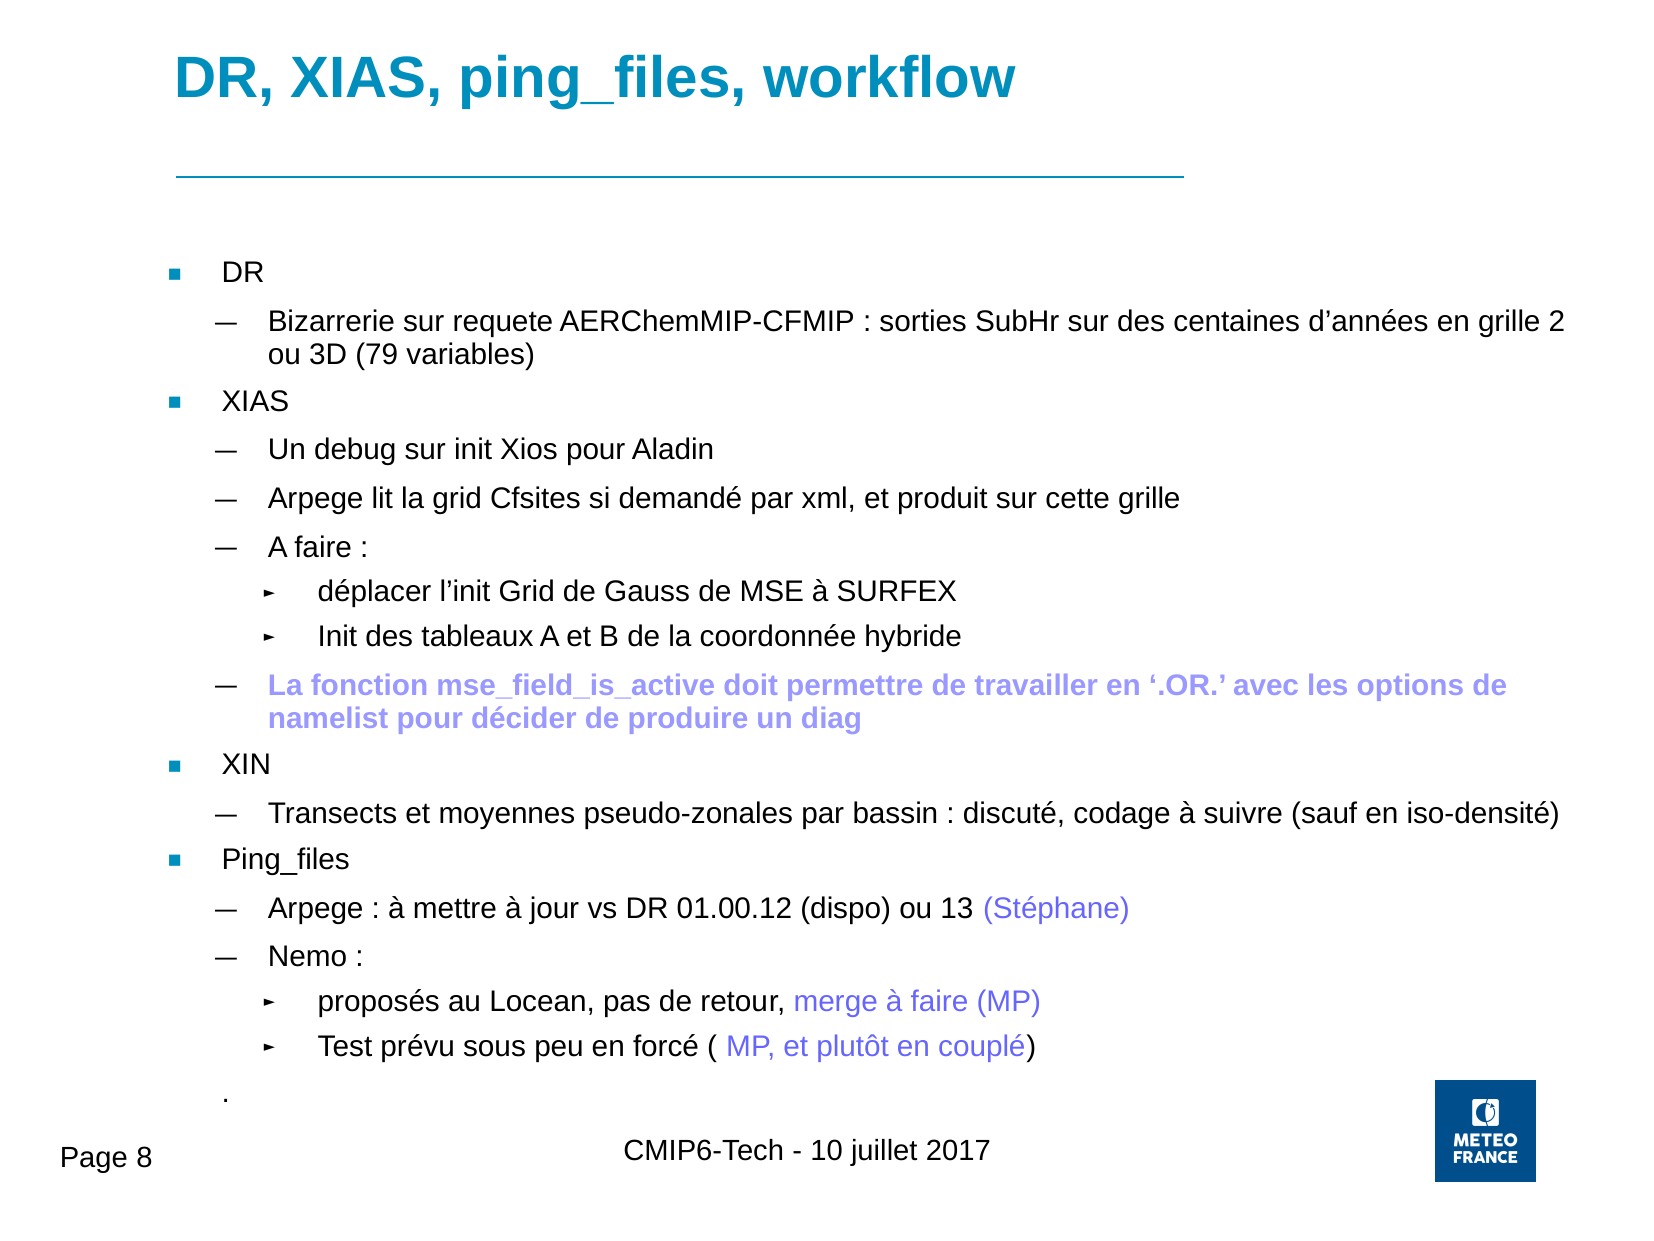

# DR, XIAS, ping_files, workflow
DR
Bizarrerie sur requete AERChemMIP-CFMIP : sorties SubHr sur des centaines d’années en grille 2 ou 3D (79 variables)
XIAS
Un debug sur init Xios pour Aladin
Arpege lit la grid Cfsites si demandé par xml, et produit sur cette grille
A faire :
déplacer l’init Grid de Gauss de MSE à SURFEX
Init des tableaux A et B de la coordonnée hybride
La fonction mse_field_is_active doit permettre de travailler en ‘.OR.’ avec les options de namelist pour décider de produire un diag
XIN
Transects et moyennes pseudo-zonales par bassin : discuté, codage à suivre (sauf en iso-densité)
Ping_files
Arpege : à mettre à jour vs DR 01.00.12 (dispo) ou 13 (Stéphane)
Nemo :
proposés au Locean, pas de retour, merge à faire (MP)
Test prévu sous peu en forcé ( MP, et plutôt en couplé)
.
CMIP6-Tech - 10 juillet 2017
8